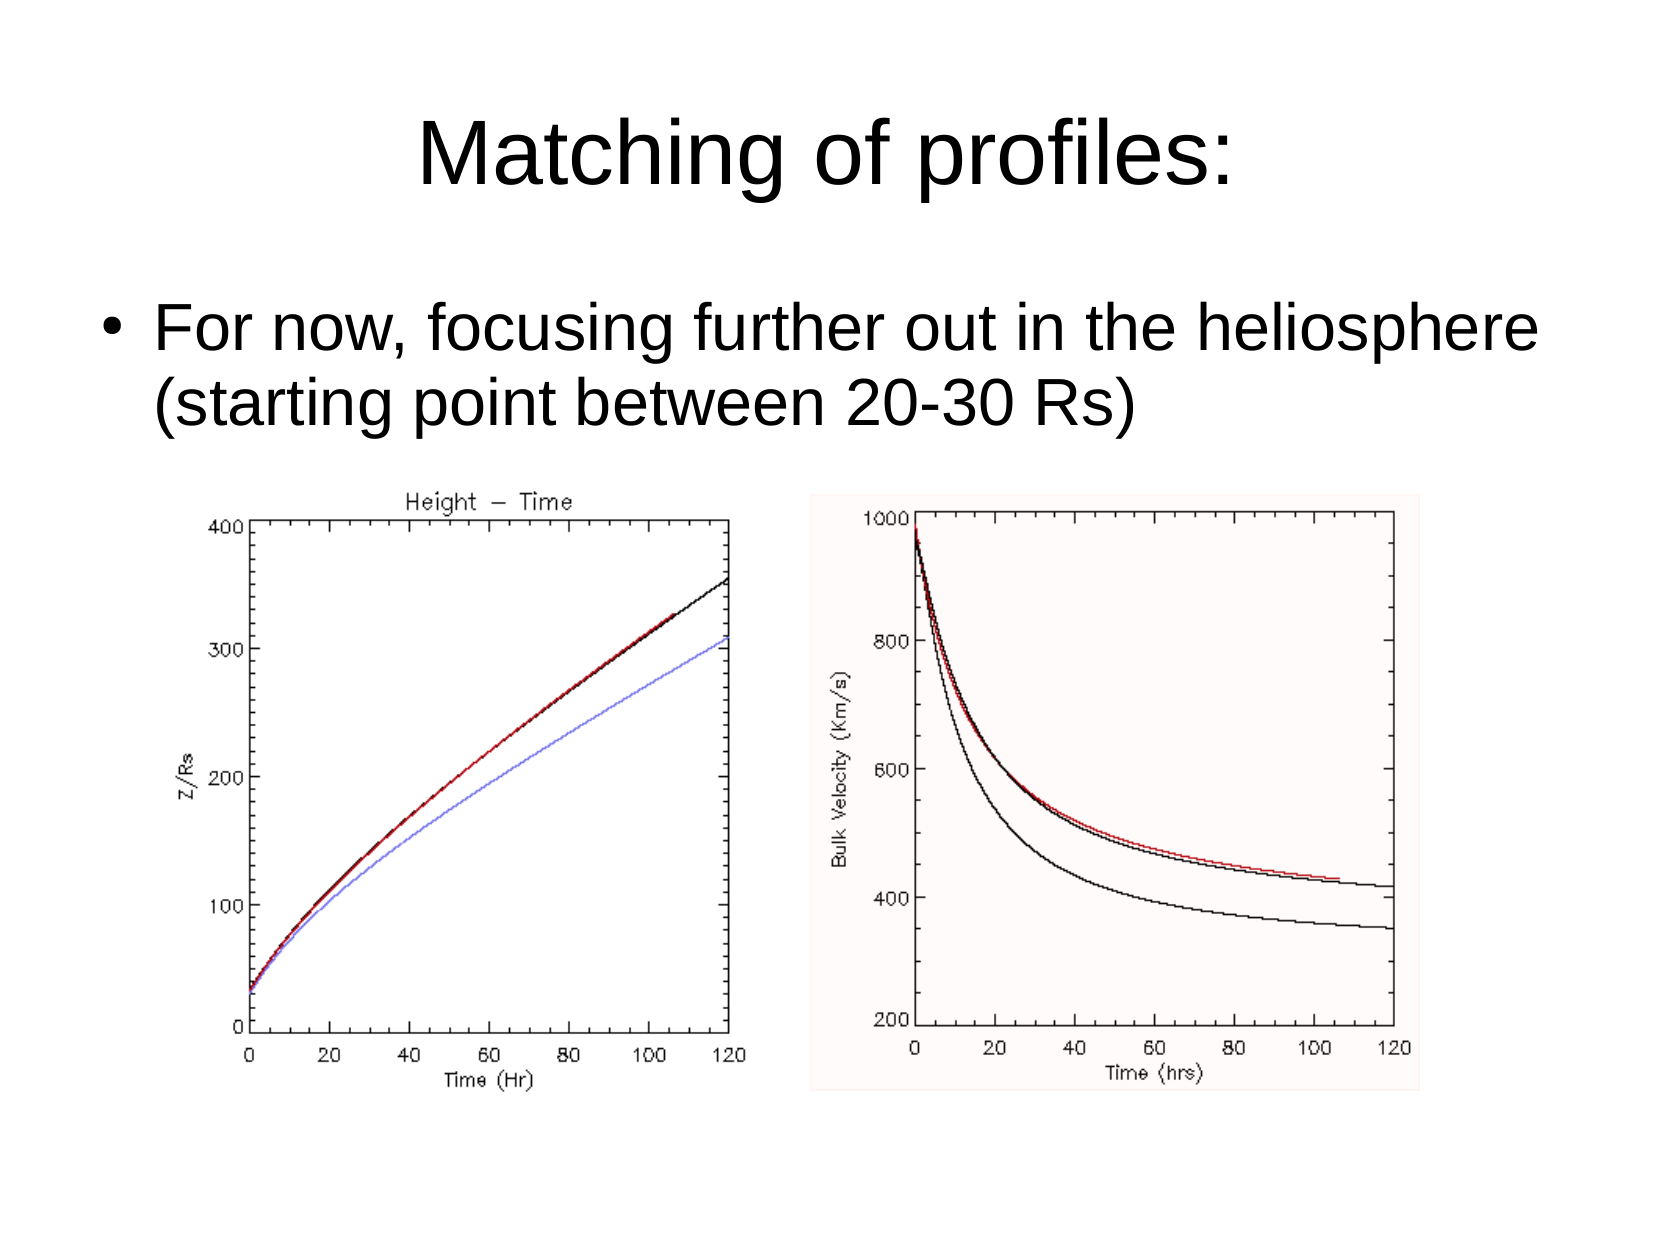

# Matching of profiles:
For now, focusing further out in the heliosphere (starting point between 20-30 Rs)